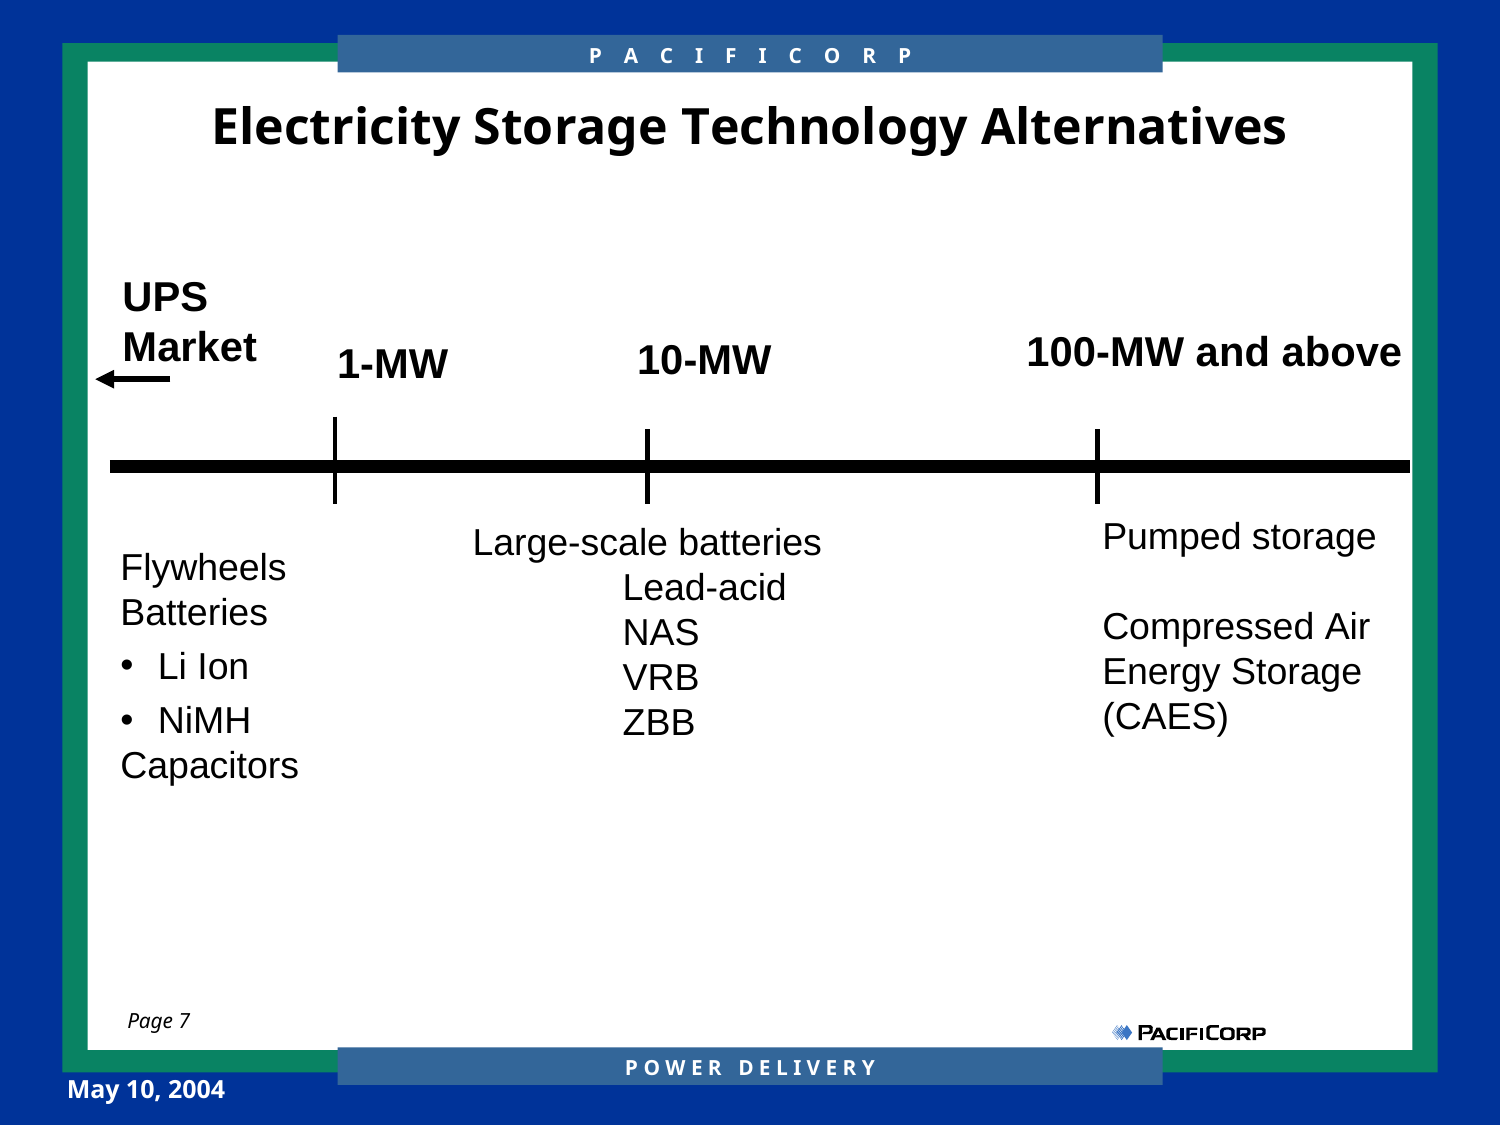

# Electricity Storage Technology Alternatives
UPS
Market
100-MW and above
10-MW
1-MW
Pumped storage
Compressed Air
Energy Storage
(CAES)
Large-scale batteries
	Lead-acid
	NAS
	VRB
	ZBB
Flywheels
Batteries
Li Ion
NiMH
Capacitors
7